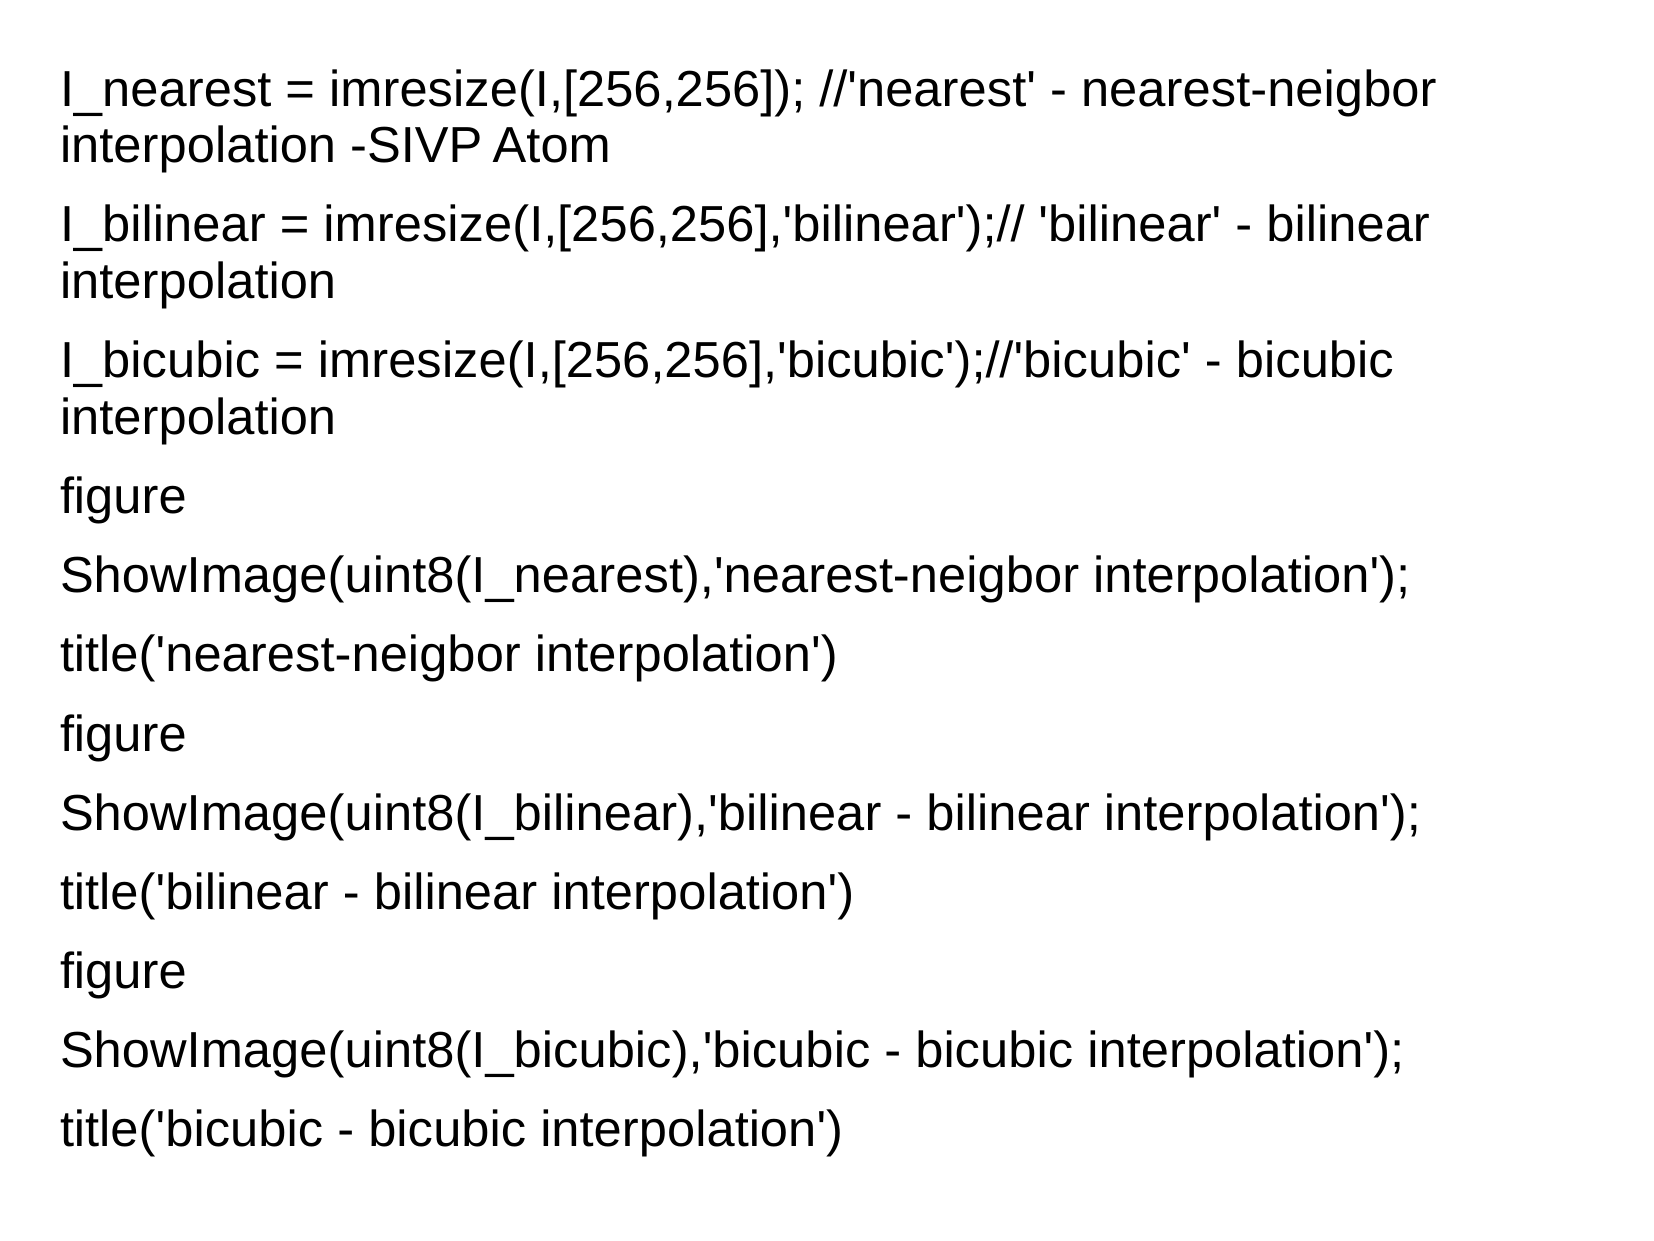

# I_nearest = imresize(I,[256,256]); //'nearest' - nearest-neigbor interpolation -SIVP Atom
I_bilinear = imresize(I,[256,256],'bilinear');// 'bilinear' - bilinear interpolation
I_bicubic = imresize(I,[256,256],'bicubic');//'bicubic' - bicubic interpolation
figure
ShowImage(uint8(I_nearest),'nearest-neigbor interpolation');
title('nearest-neigbor interpolation')
figure
ShowImage(uint8(I_bilinear),'bilinear - bilinear interpolation');
title('bilinear - bilinear interpolation')
figure
ShowImage(uint8(I_bicubic),'bicubic - bicubic interpolation');
title('bicubic - bicubic interpolation')